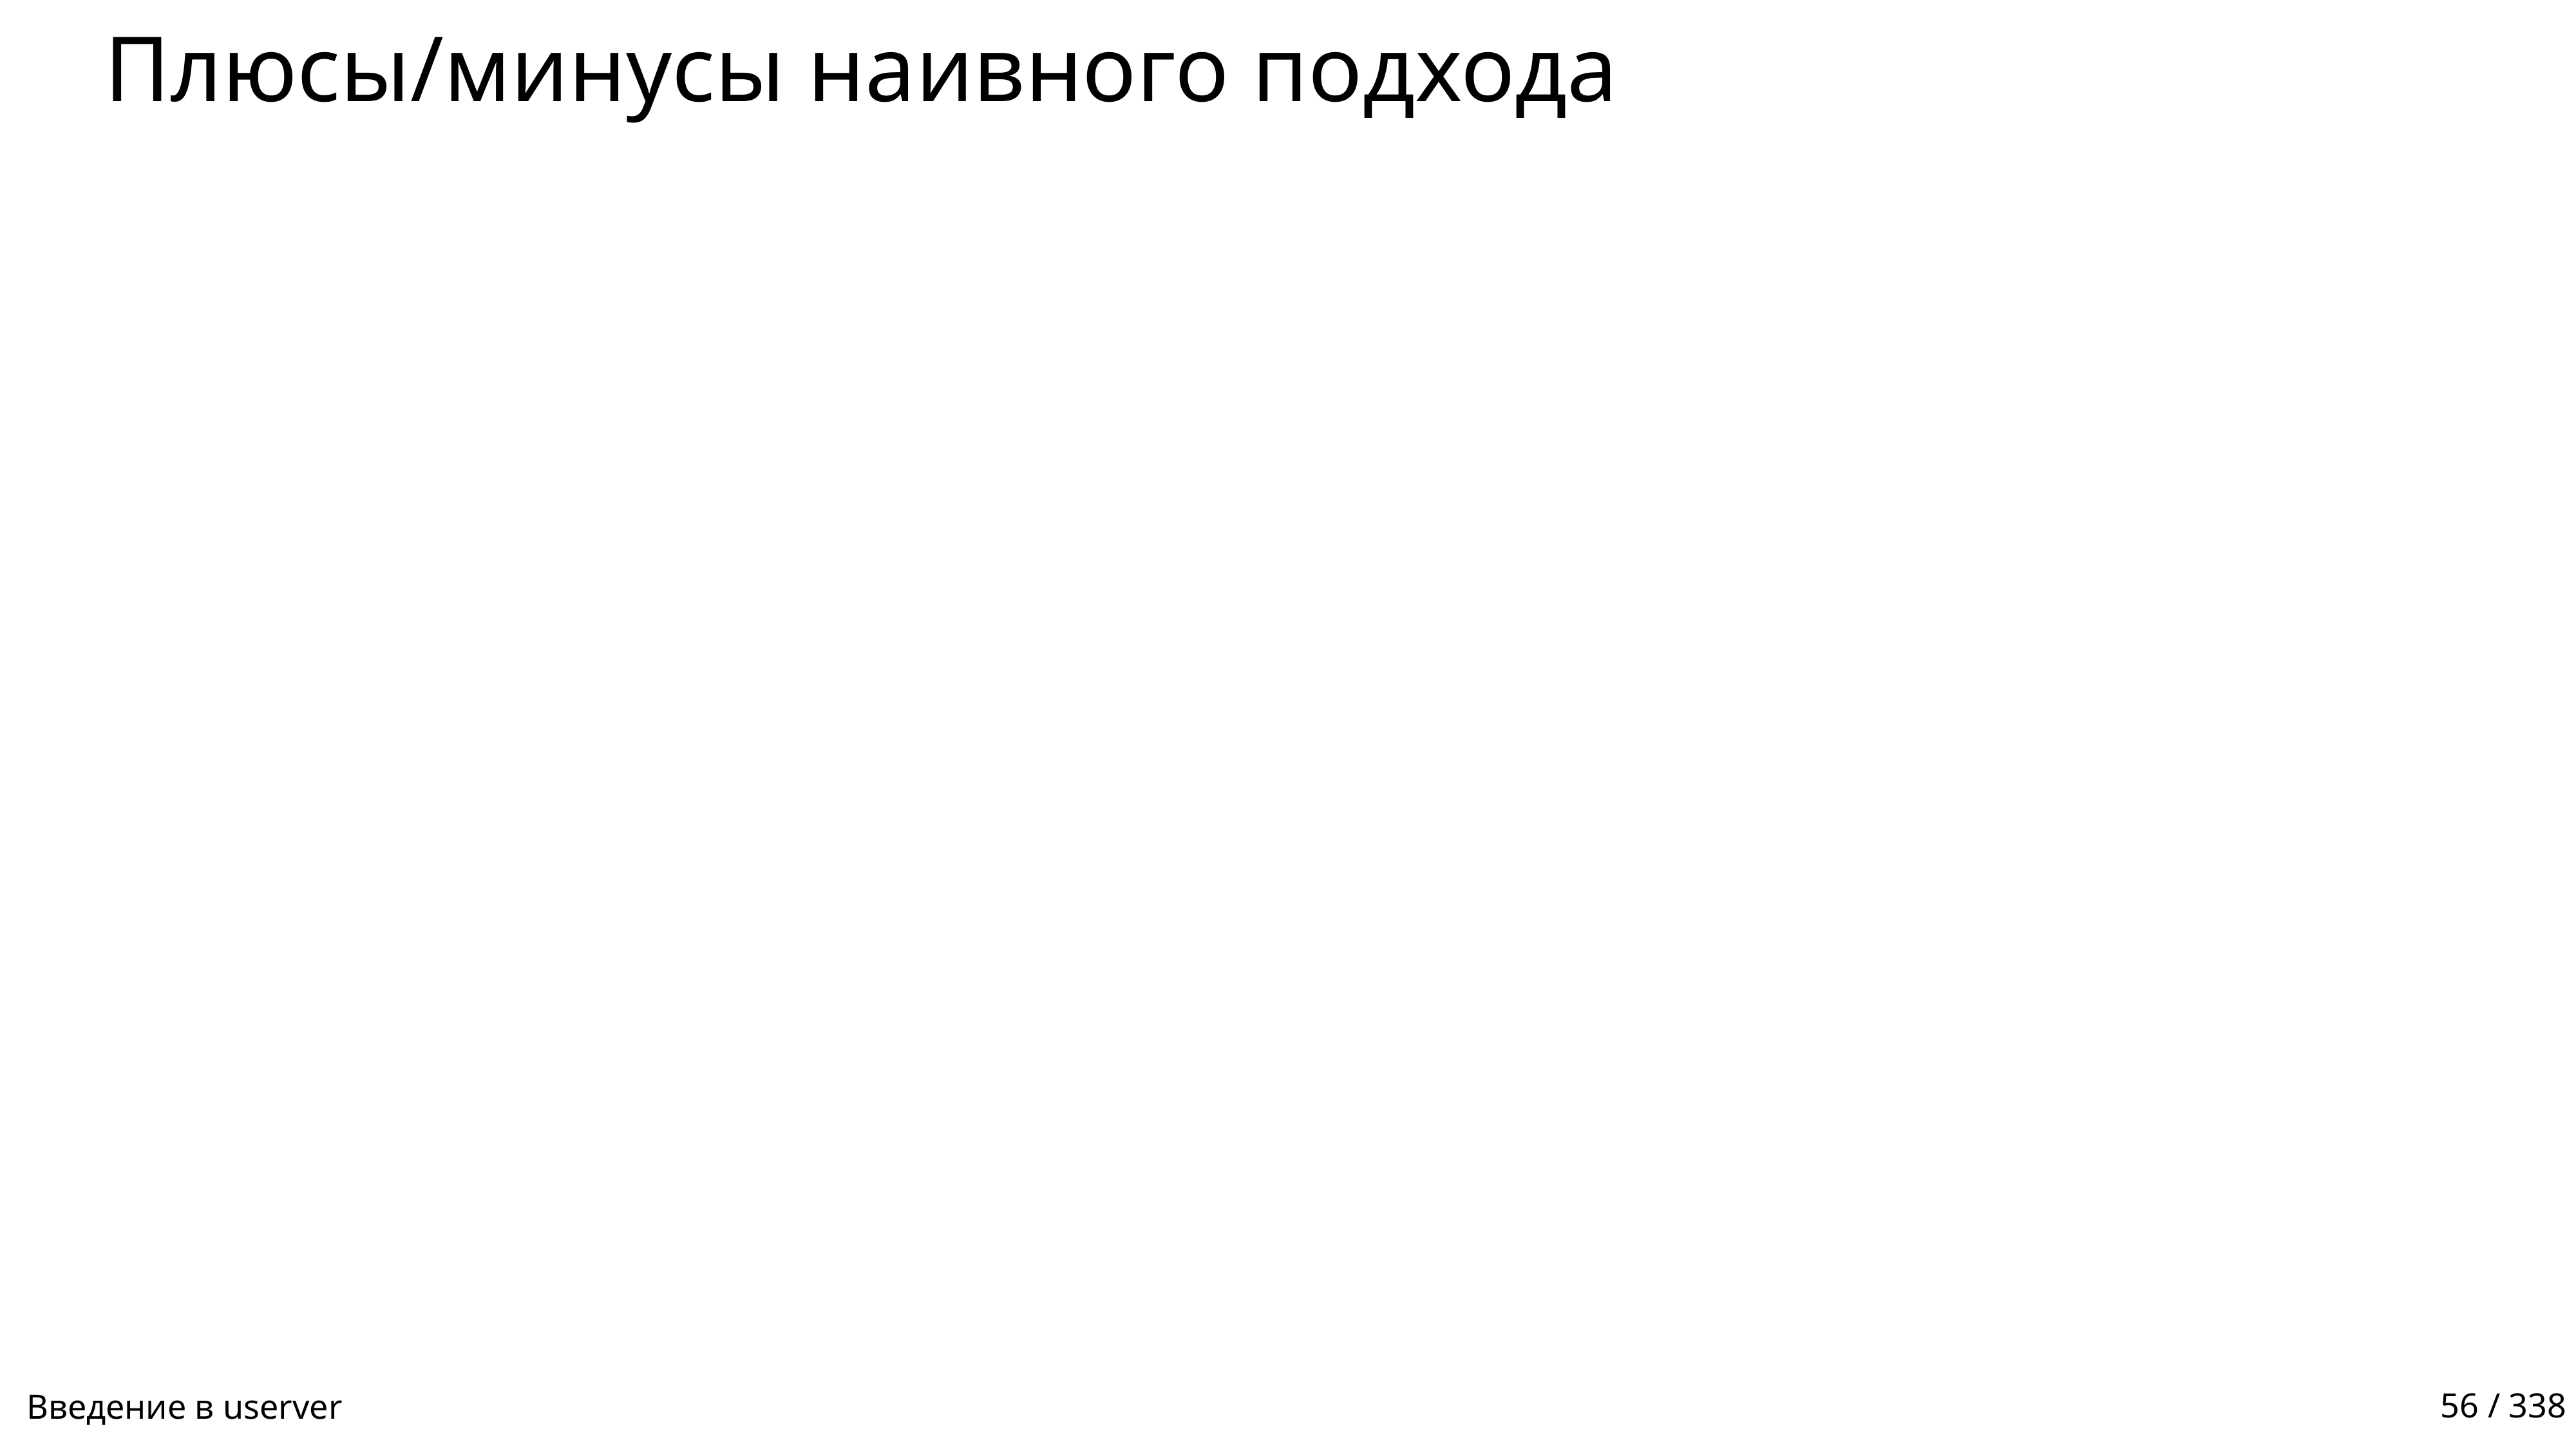

Плюсы/минусы наивного подхода
#
Введение в userver